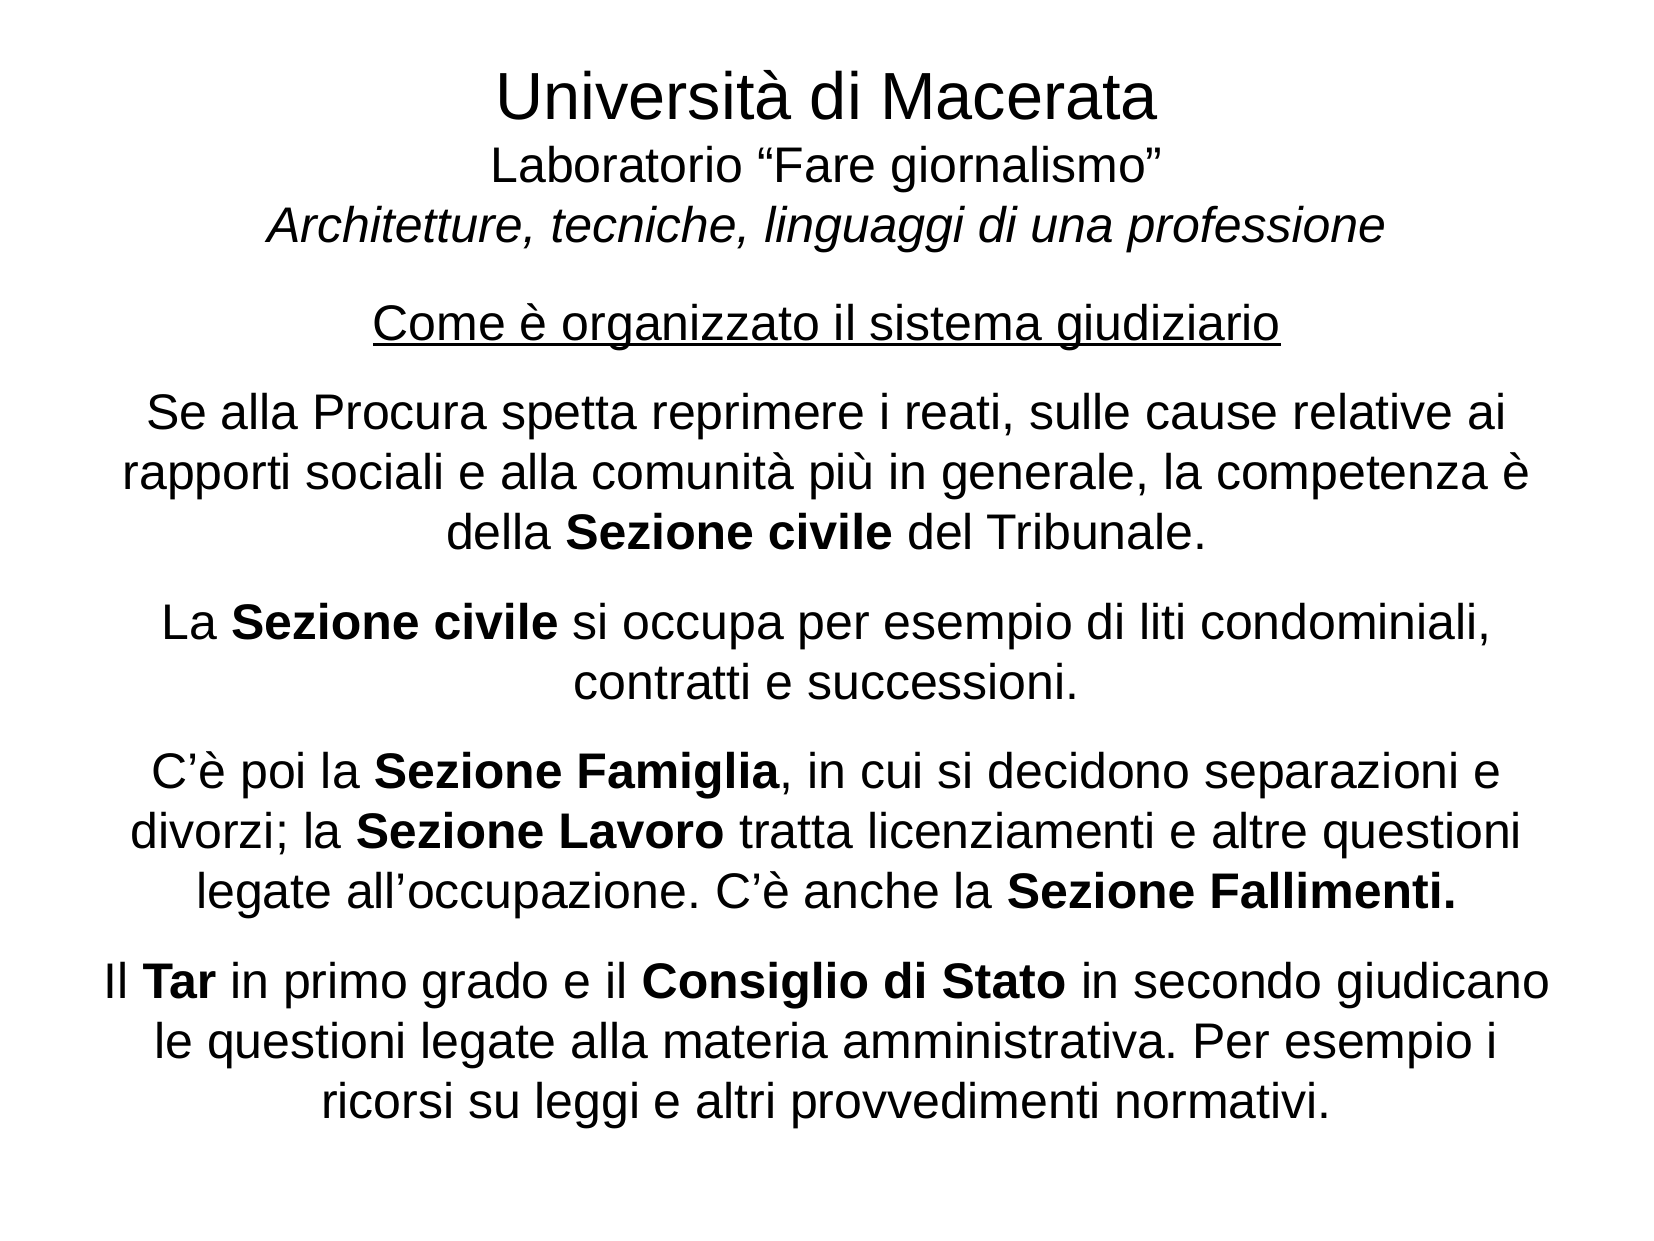

# Università di Macerata Laboratorio “Fare giornalismo” Architetture, tecniche, linguaggi di una professione
Come è organizzato il sistema giudiziario
Se alla Procura spetta reprimere i reati, sulle cause relative ai rapporti sociali e alla comunità più in generale, la competenza è della Sezione civile del Tribunale.
La Sezione civile si occupa per esempio di liti condominiali, contratti e successioni.
C’è poi la Sezione Famiglia, in cui si decidono separazioni e divorzi; la Sezione Lavoro tratta licenziamenti e altre questioni legate all’occupazione. C’è anche la Sezione Fallimenti.
Il Tar in primo grado e il Consiglio di Stato in secondo giudicano le questioni legate alla materia amministrativa. Per esempio i ricorsi su leggi e altri provvedimenti normativi.